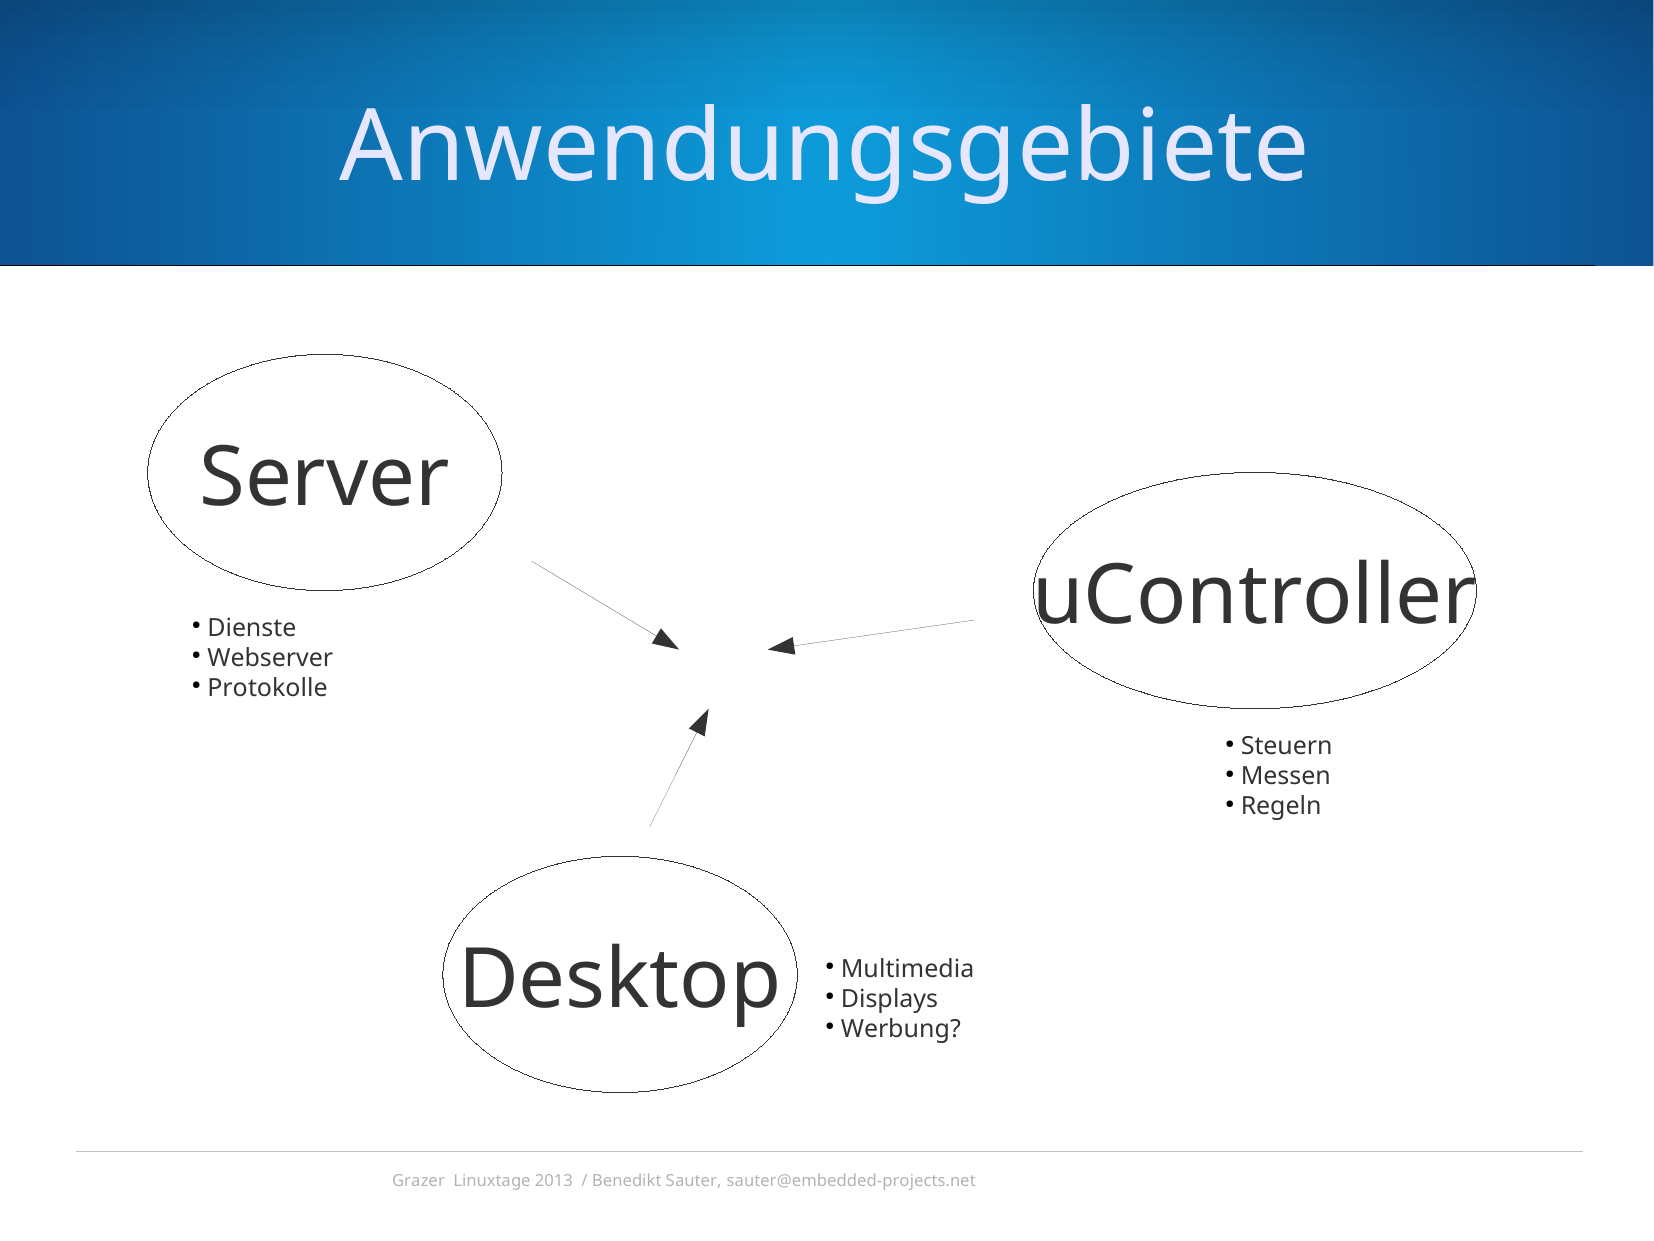

# Anwendungsgebiete
Server
uController
 Dienste
 Webserver
 Protokolle
 Steuern
 Messen
 Regeln
Desktop
 Multimedia
 Displays
 Werbung?